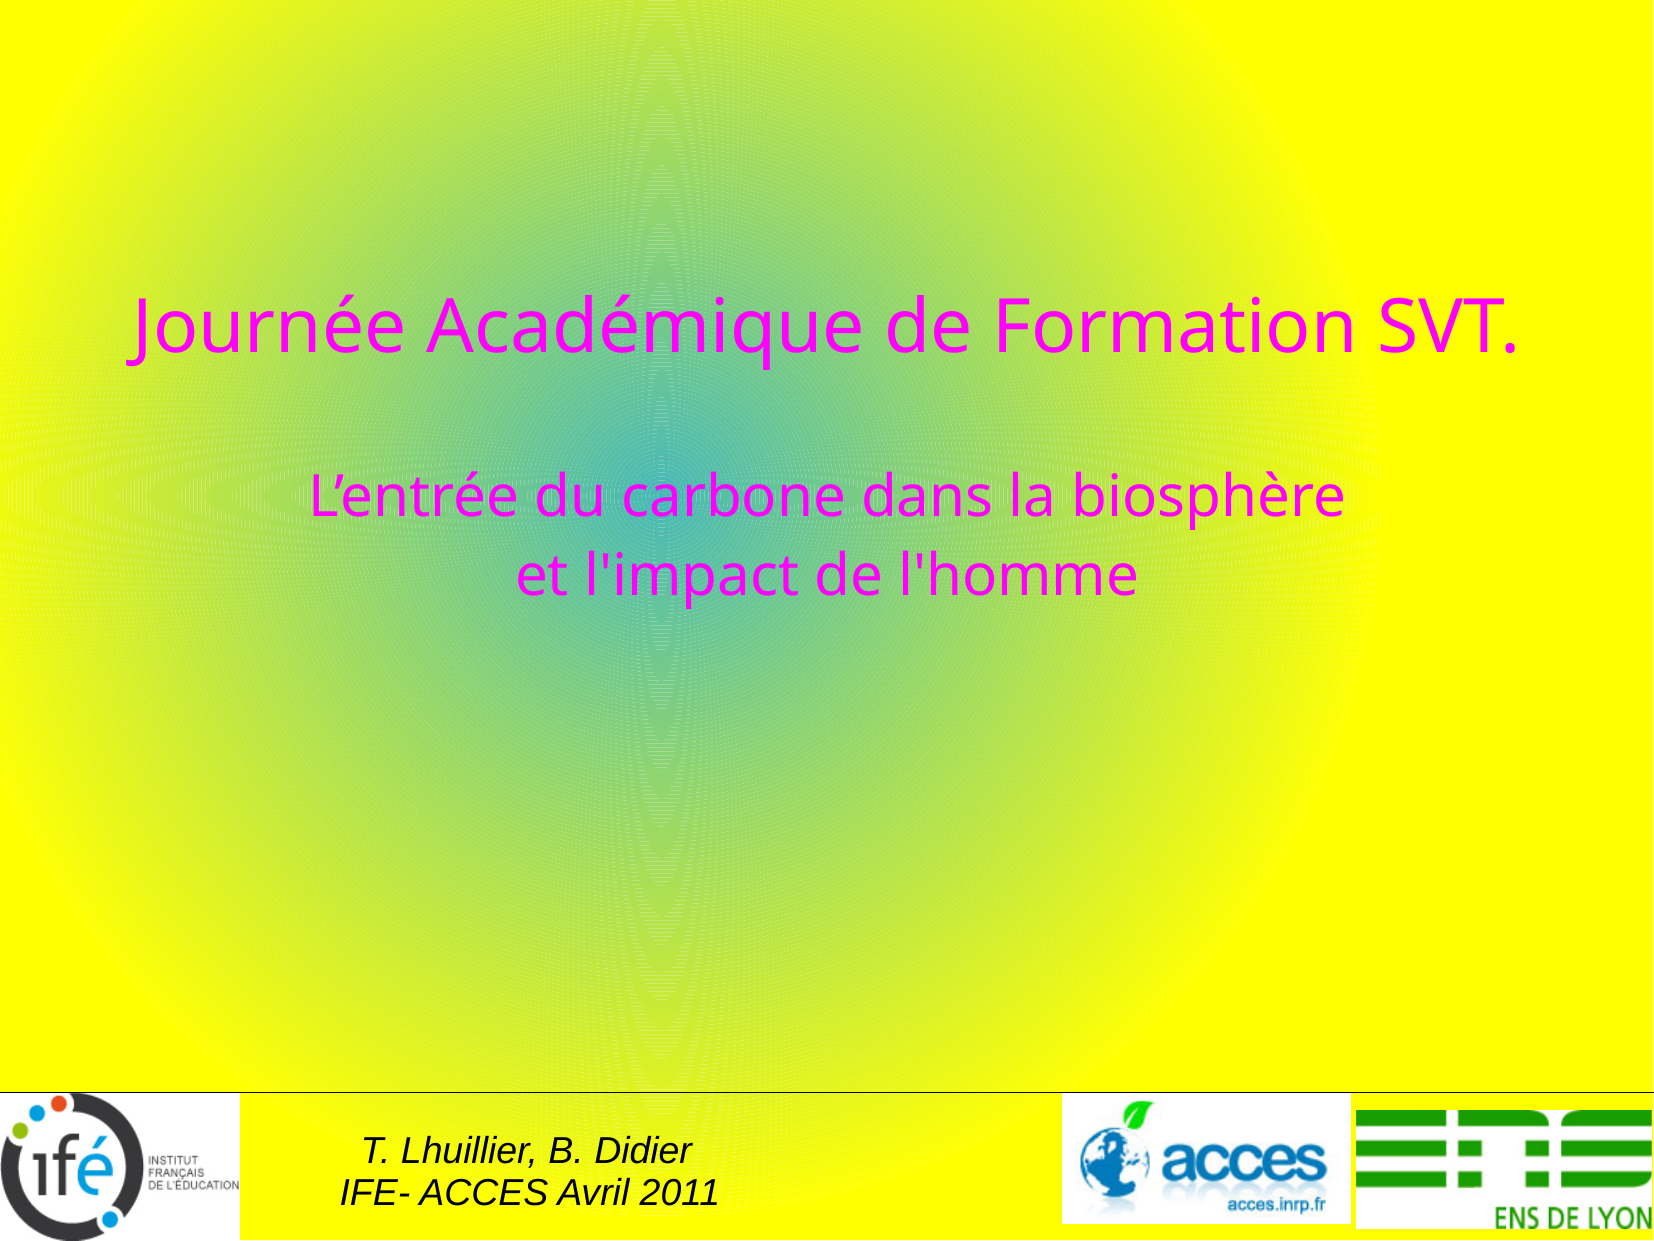

Journée Académique de Formation SVT.
 L’entrée du carbone dans la biosphère
et l'impact de l'homme
 T. Lhuillier, B. Didier
IFE- ACCES Avril 2011